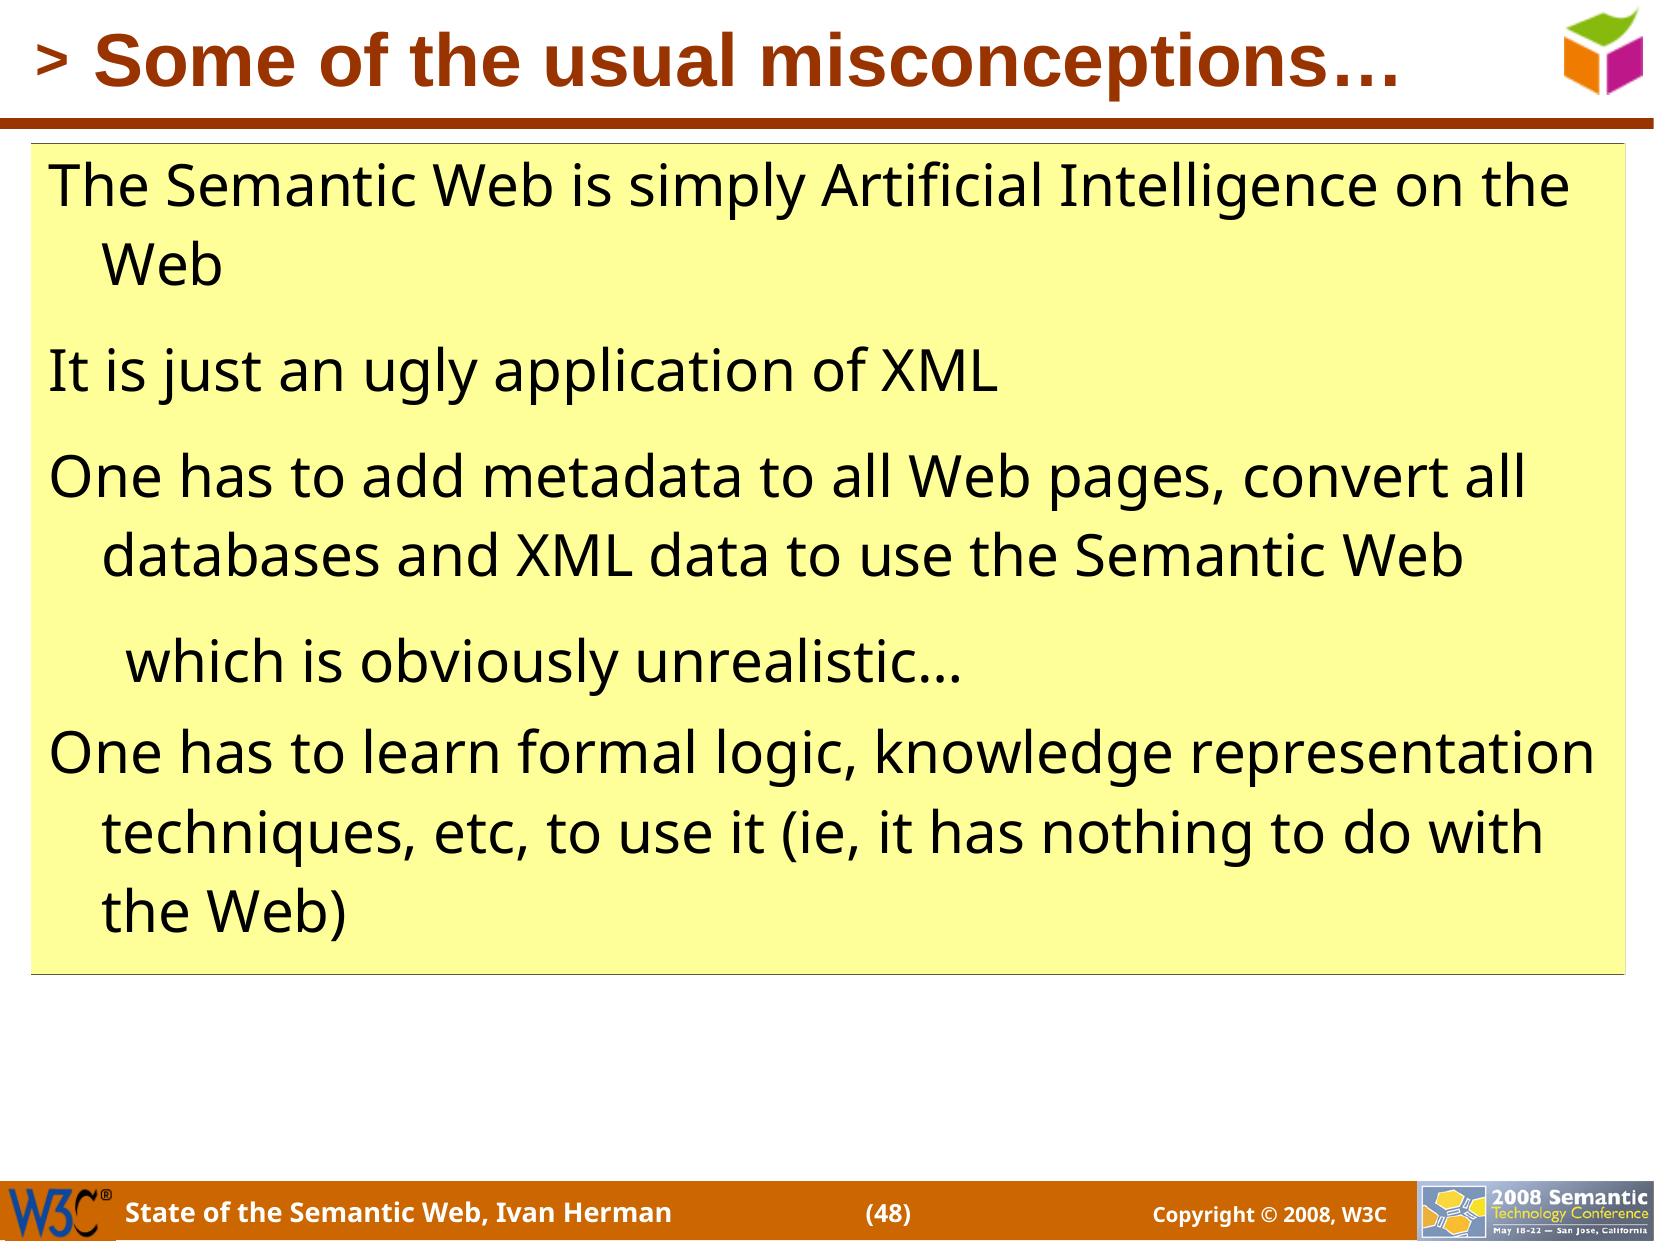

# Some of the usual misconceptions…
The Semantic Web is simply Artificial Intelligence on the Web
It is just an ugly application of XML
One has to add metadata to all Web pages, convert all databases and XML data to use the Semantic Web
which is obviously unrealistic…
One has to learn formal logic, knowledge representation techniques, etc, to use it (ie, it has nothing to do with the Web)